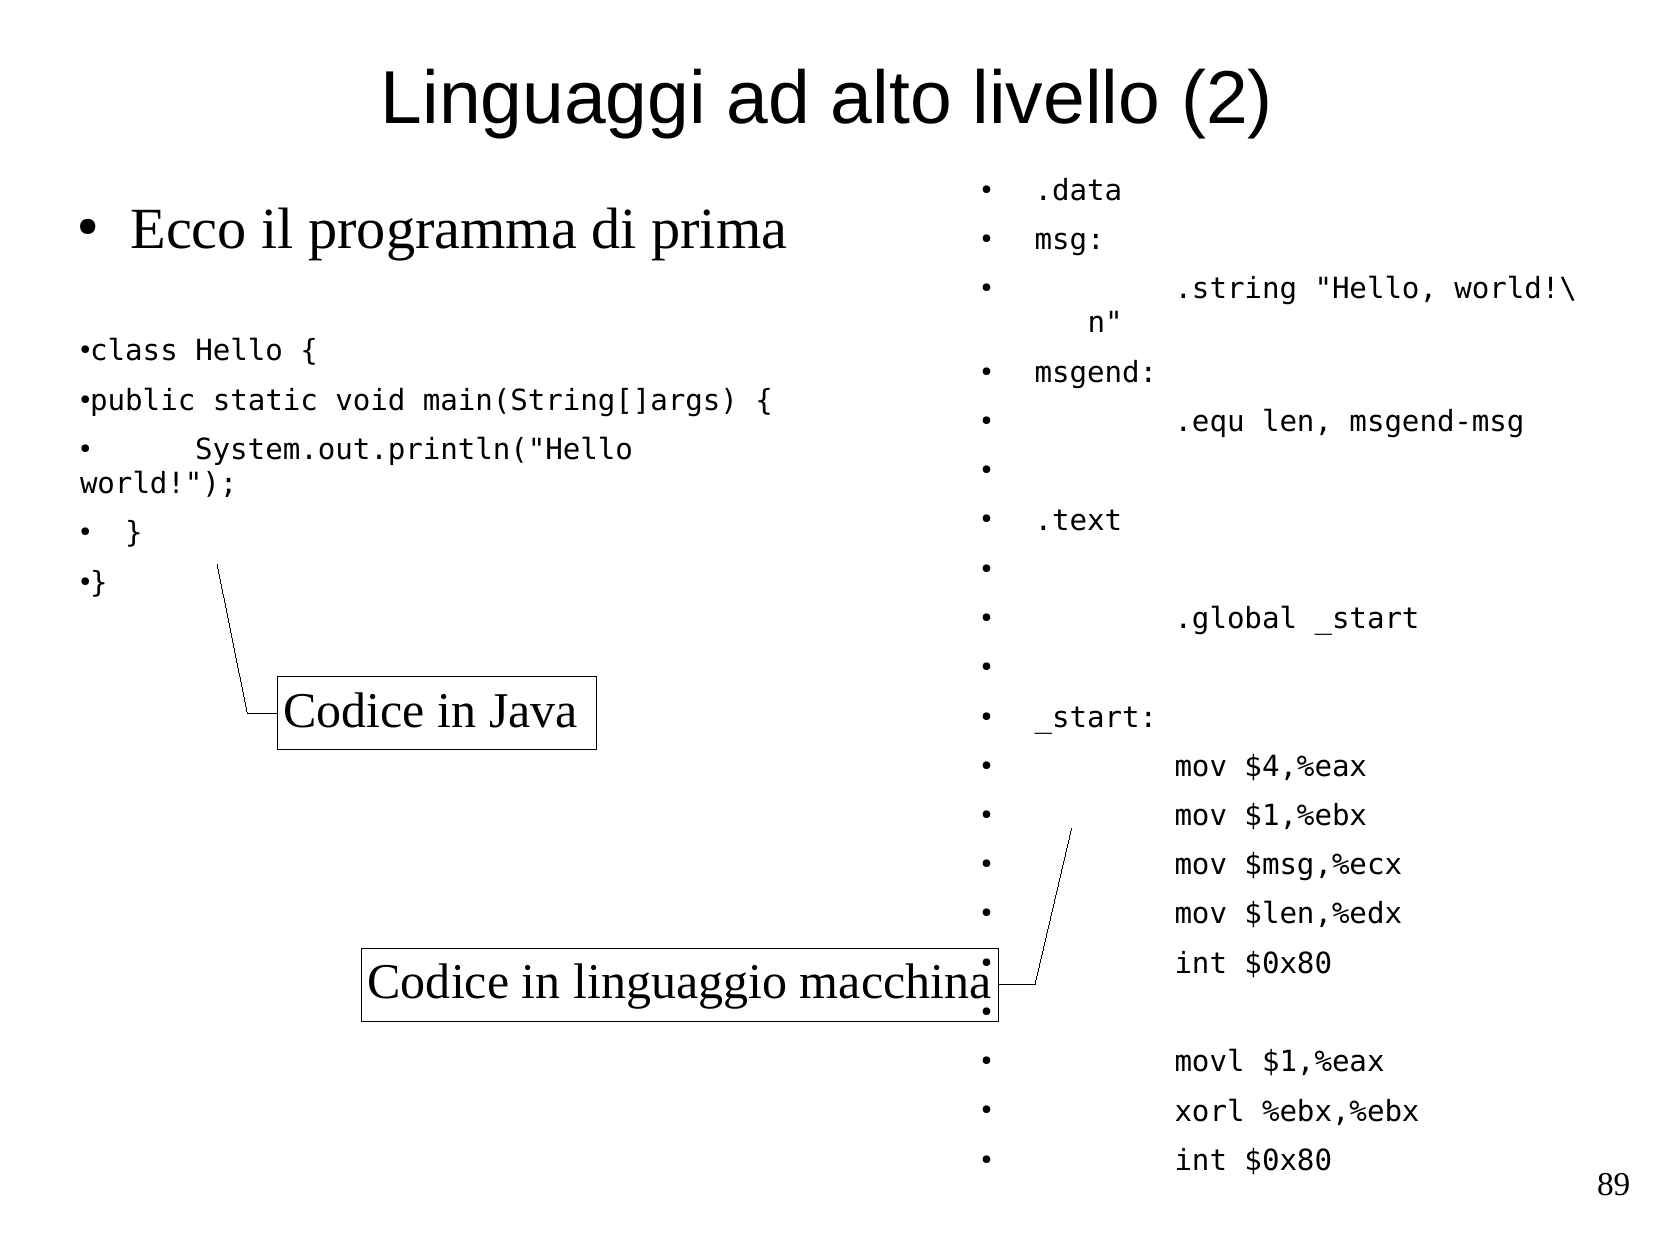

# Linguaggi ad alto livello (2)
.data
msg:
 .string "Hello, world!\n"
msgend:
 .equ len, msgend-msg
.text
 .global _start
_start:
 mov $4,%eax
 mov $1,%ebx
 mov $msg,%ecx
 mov $len,%edx
 int $0x80
 movl $1,%eax
 xorl %ebx,%ebx
 int $0x80
Ecco il programma di prima
class Hello {
public static void main(String[]args) {
 System.out.println("Hello world!");
 }
}